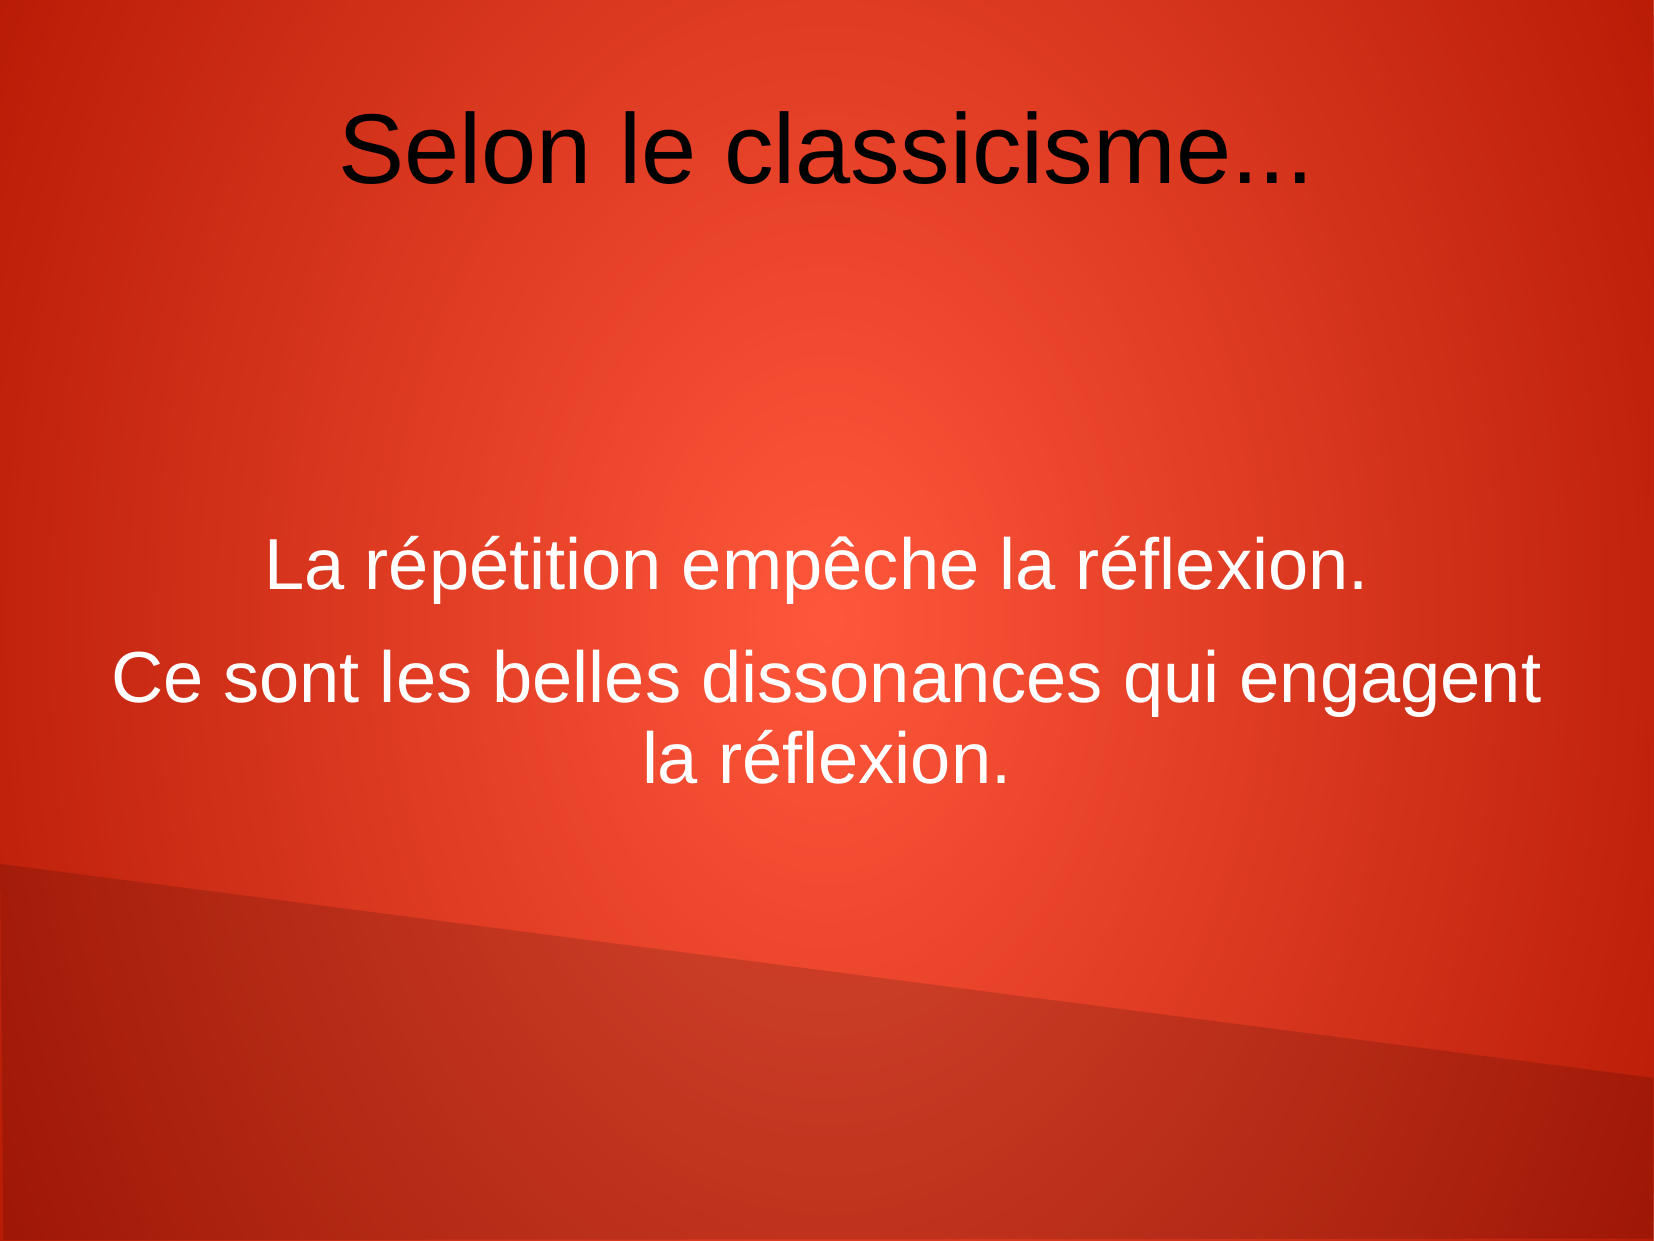

# Selon le classicisme...
La répétition empêche la réflexion.
Ce sont les belles dissonances qui engagent la réflexion.